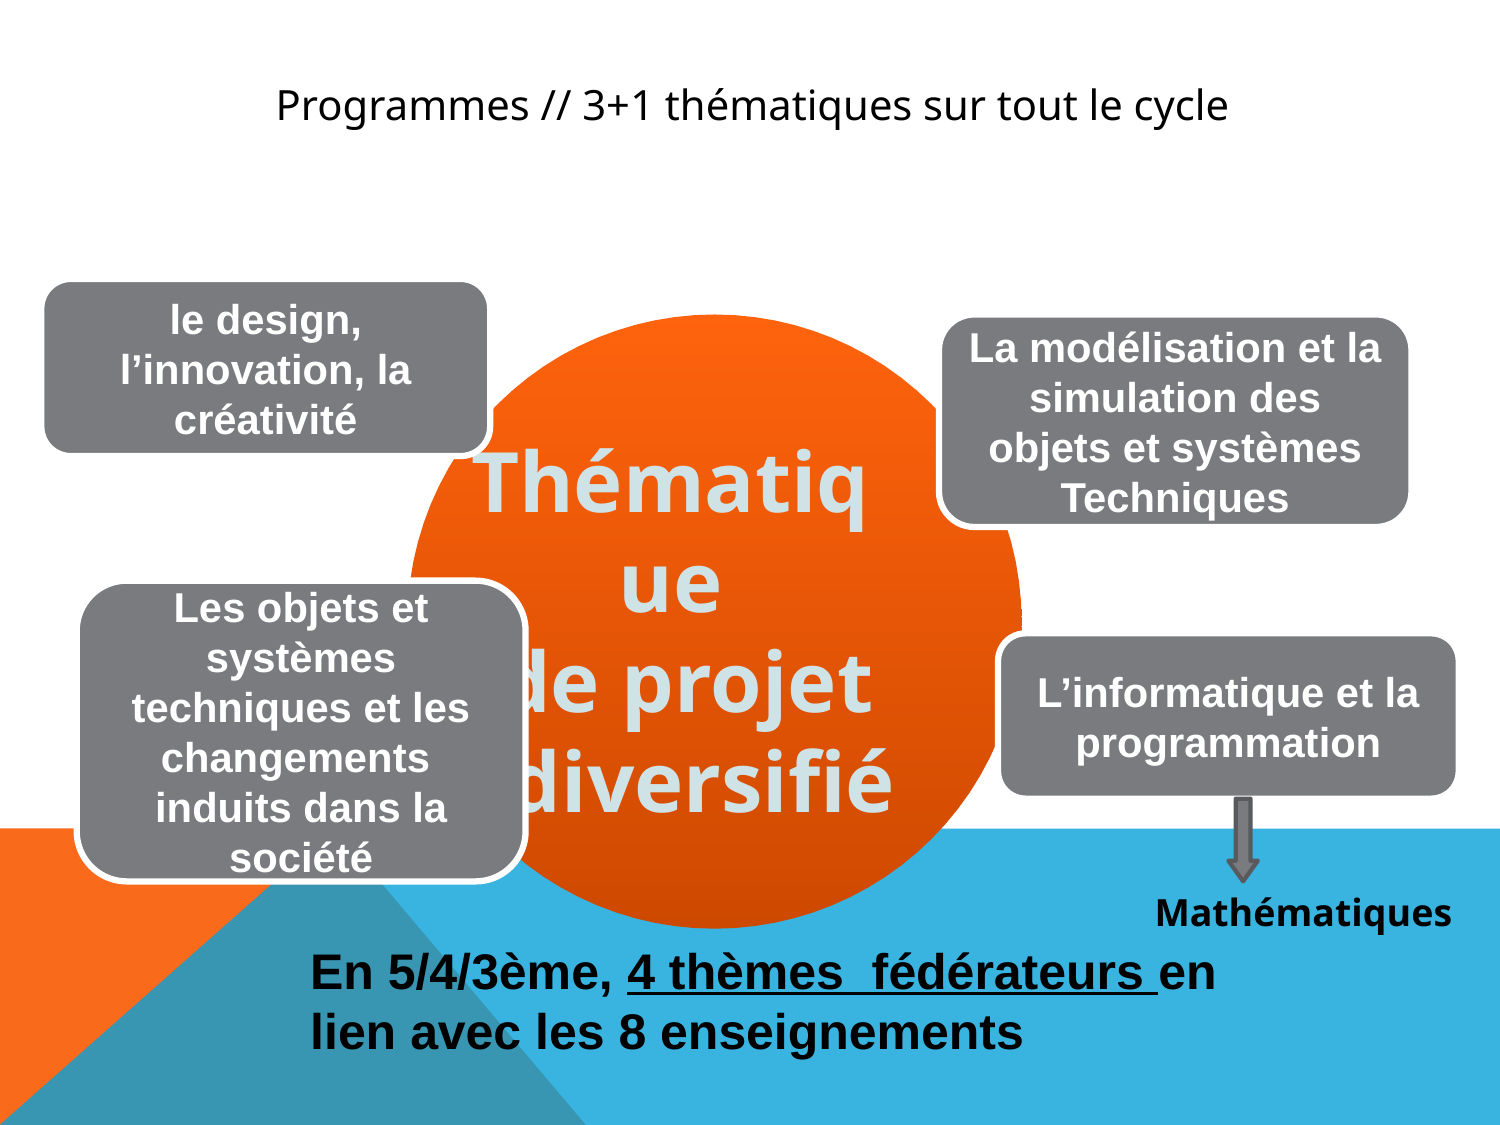

Programmes // 3+1 thématiques sur tout le cycle
le design, l’innovation, la créativité
Thématique
de projet
diversifié
La modélisation et la simulation des objets et systèmes Techniques
Les objets et systèmes techniques et les changements induits dans la société
L’informatique et la programmation
Mathématiques
En 5/4/3ème, 4 thèmes fédérateurs en lien avec les 8 enseignements